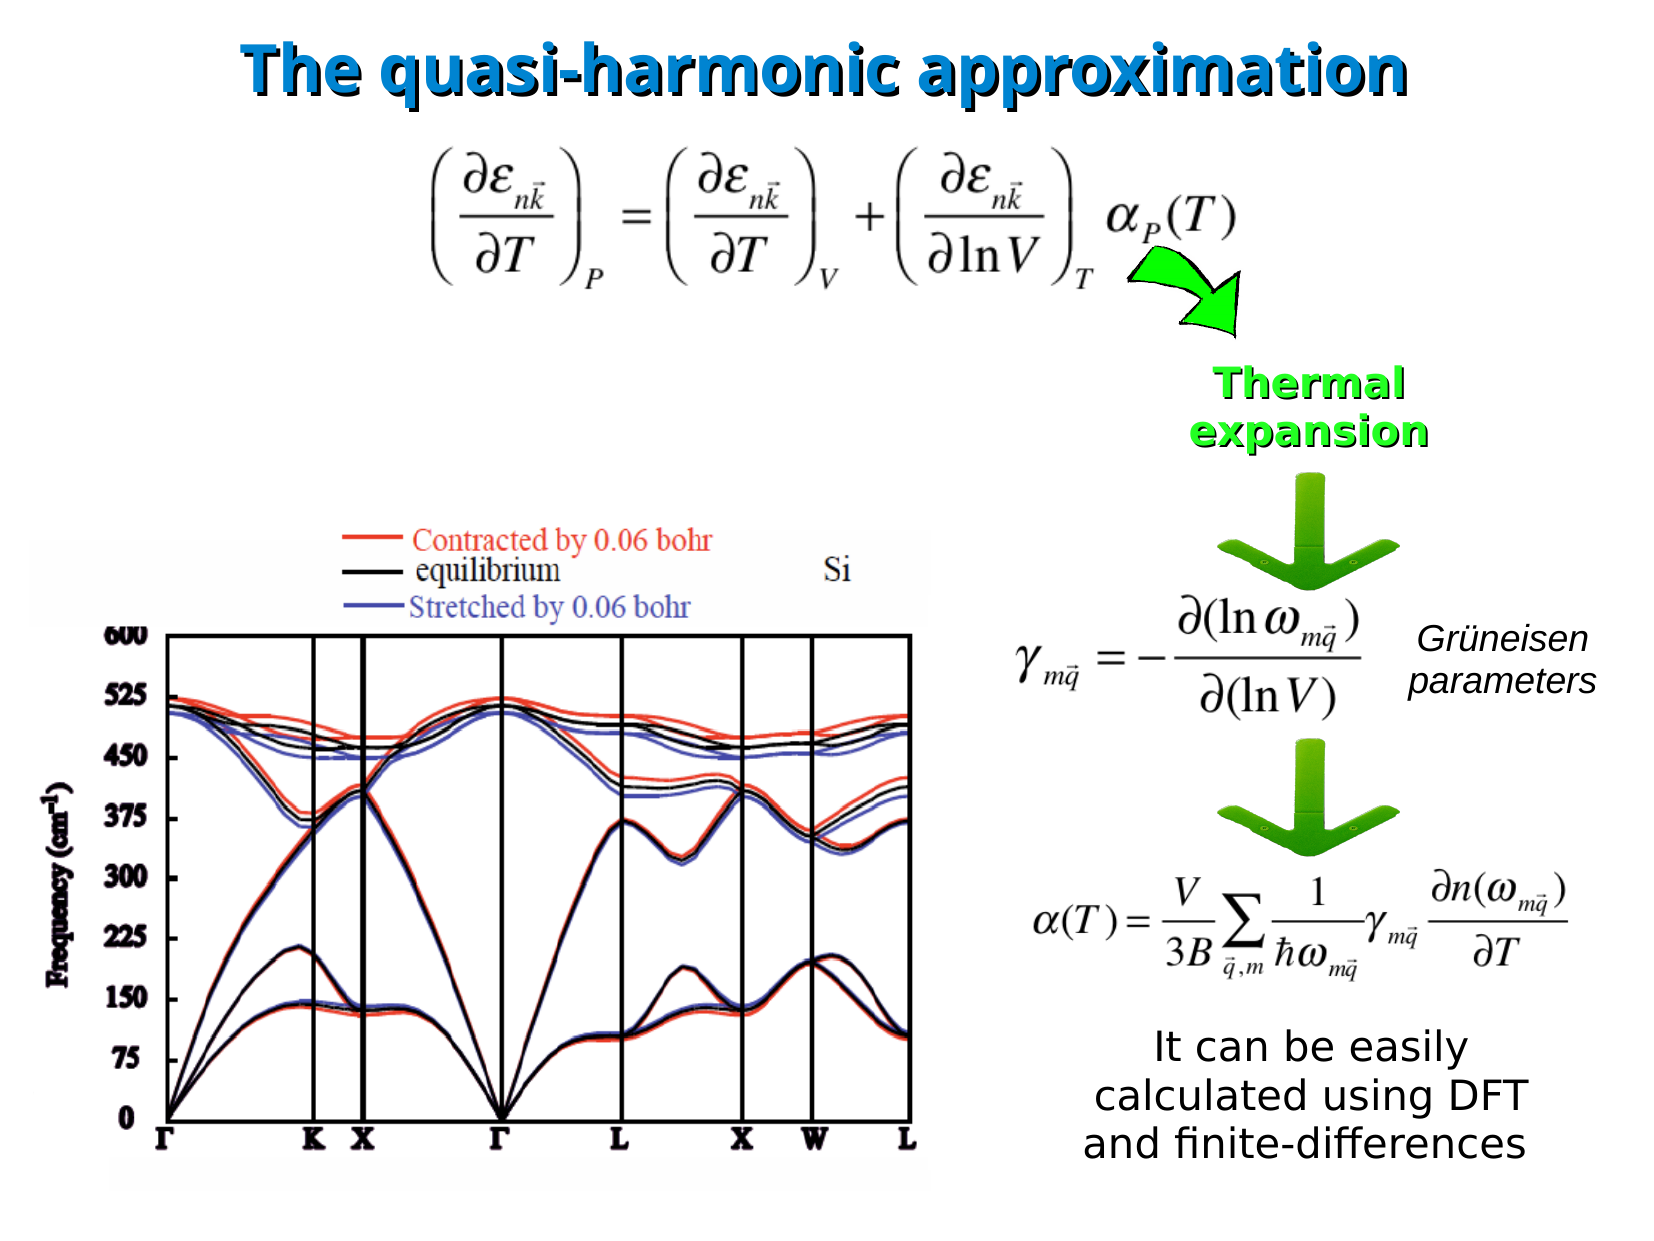

The quasi-harmonic approximation
Thermal expansion
Grüneisen
parameters
It can be easily calculated using DFT and finite-differences